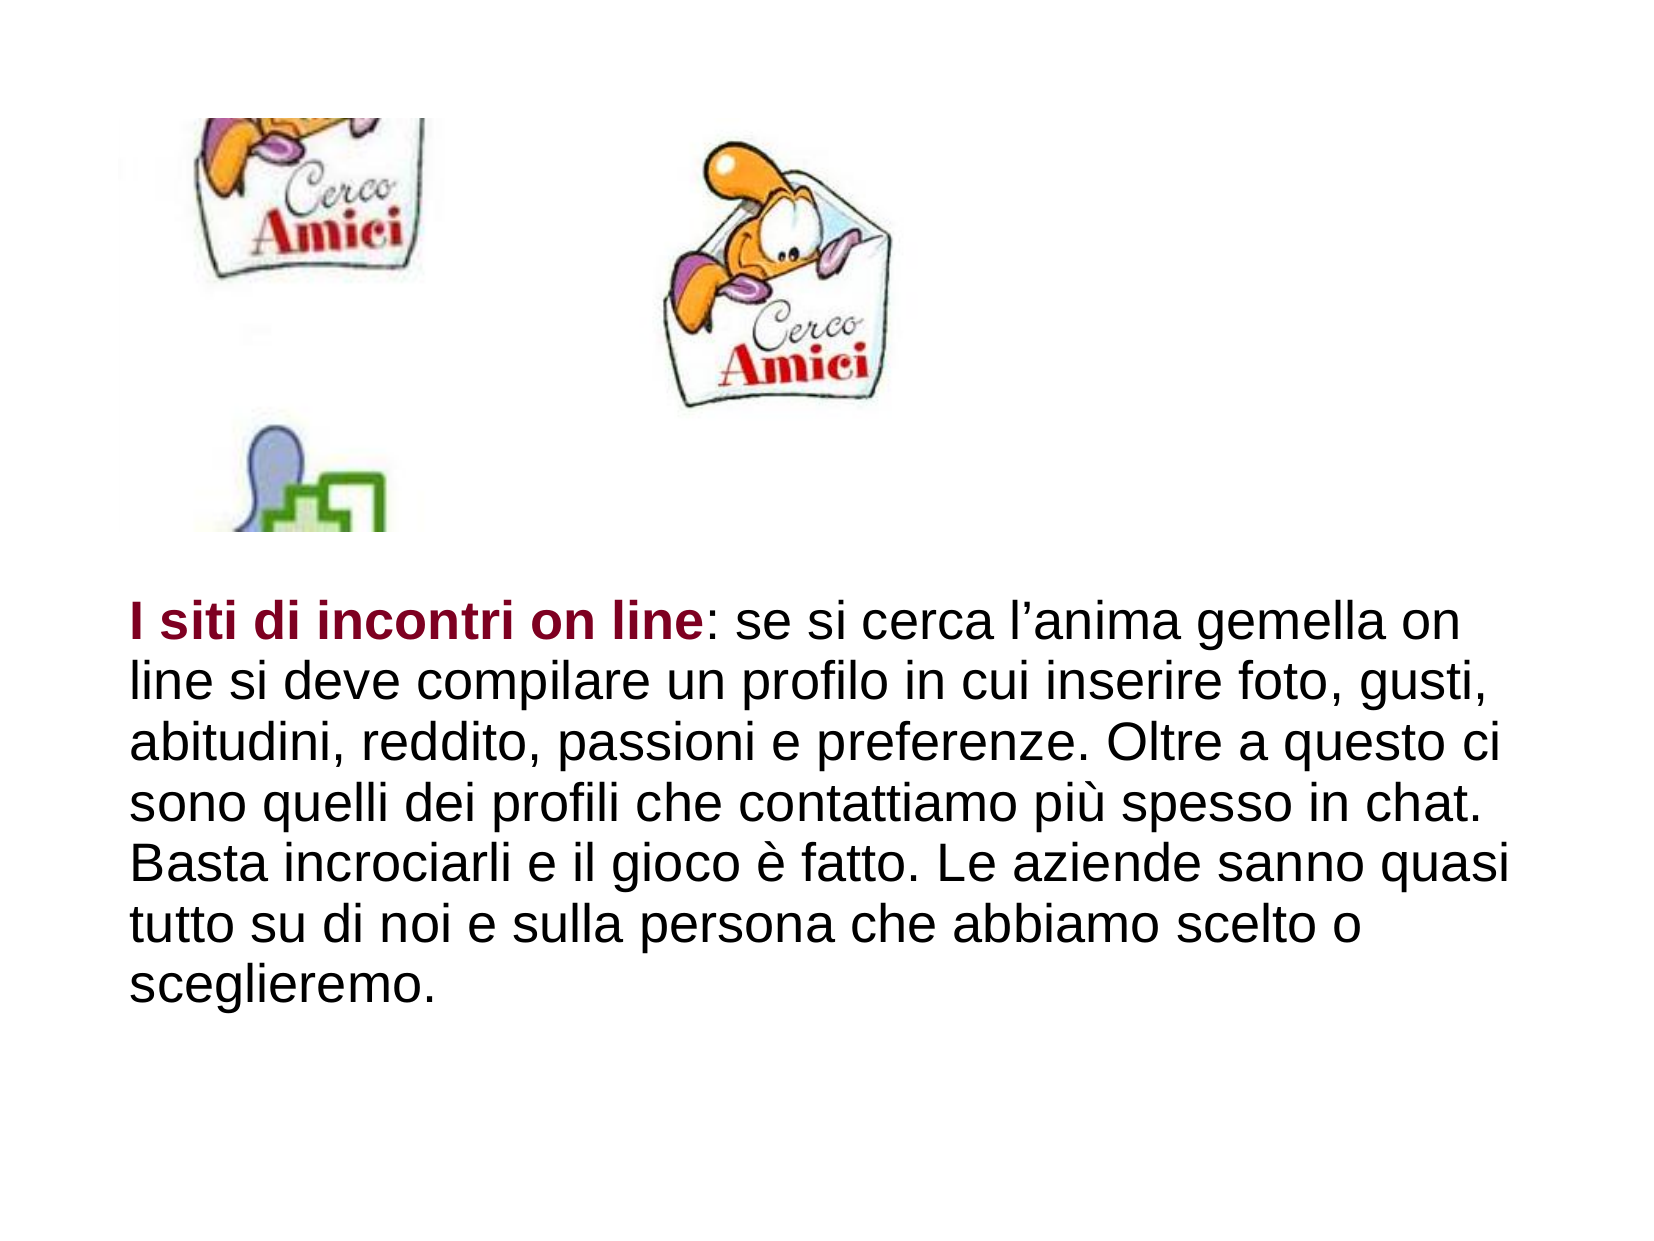

# I siti di incontri on line: se si cerca l’anima gemella on line si deve compilare un profilo in cui inserire foto, gusti, abitudini, reddito, passioni e preferenze. Oltre a questo ci sono quelli dei profili che contattiamo più spesso in chat. Basta incrociarli e il gioco è fatto. Le aziende sanno quasi tutto su di noi e sulla persona che abbiamo scelto o sceglieremo.